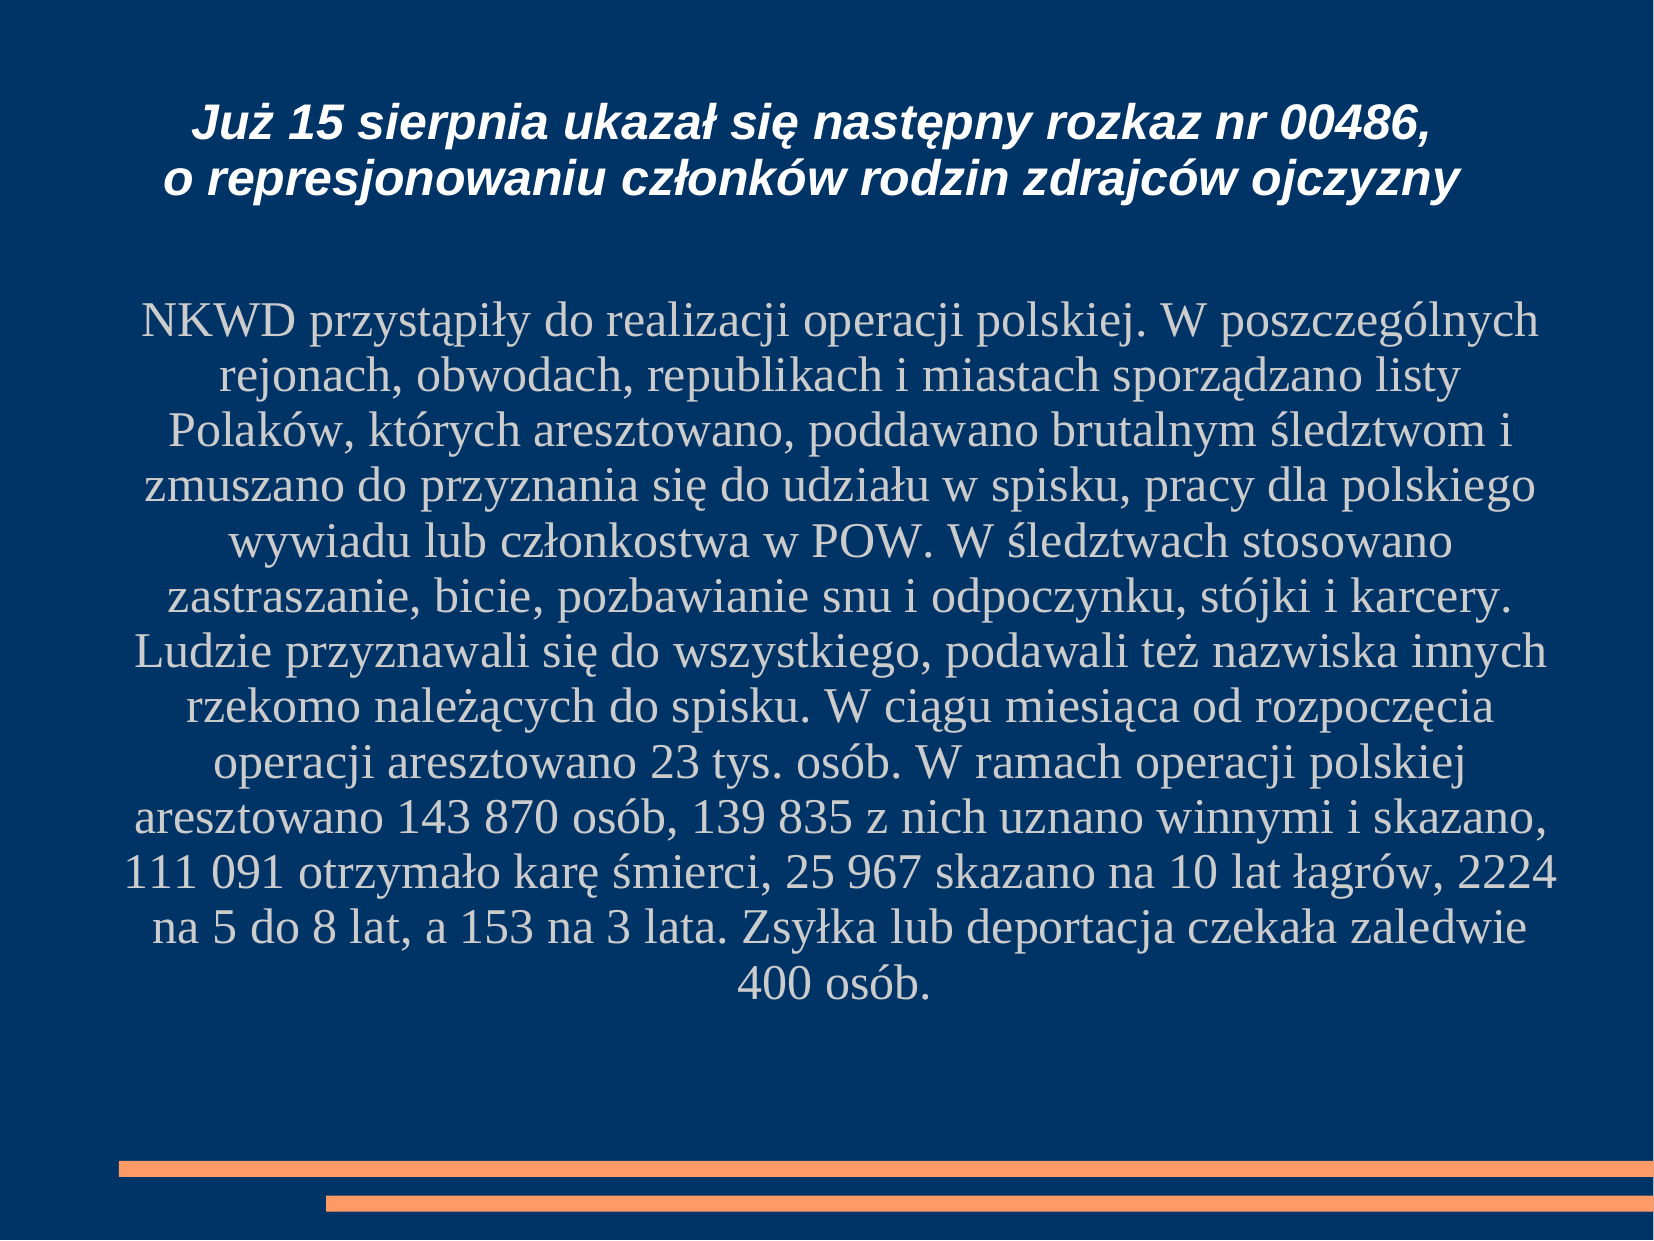

# Już 15 sierpnia ukazał się następny rozkaz nr 00486, o represjonowaniu członków rodzin zdrajców ojczyzny
NKWD przystąpiły do realizacji operacji polskiej. W poszczególnych rejonach, obwodach, republikach i miastach sporządzano listy Polaków, których aresztowano, poddawano brutalnym śledztwom i zmuszano do przyznania się do udziału w spisku, pracy dla polskiego wywiadu lub członkostwa w POW. W śledztwach stosowano zastraszanie, bicie, pozbawianie snu i odpoczynku, stójki i karcery. Ludzie przyznawali się do wszystkiego, podawali też nazwiska innych rzekomo należących do spisku. W ciągu miesiąca od rozpoczęcia operacji aresztowano 23 tys. osób. W ramach operacji polskiej aresztowano 143 870 osób, 139 835 z nich uznano winnymi i skazano, 111 091 otrzymało karę śmierci, 25 967 skazano na 10 lat łagrów, 2224 na 5 do 8 lat, a 153 na 3 lata. Zsyłka lub deportacja czekała zaledwie 400 osób.